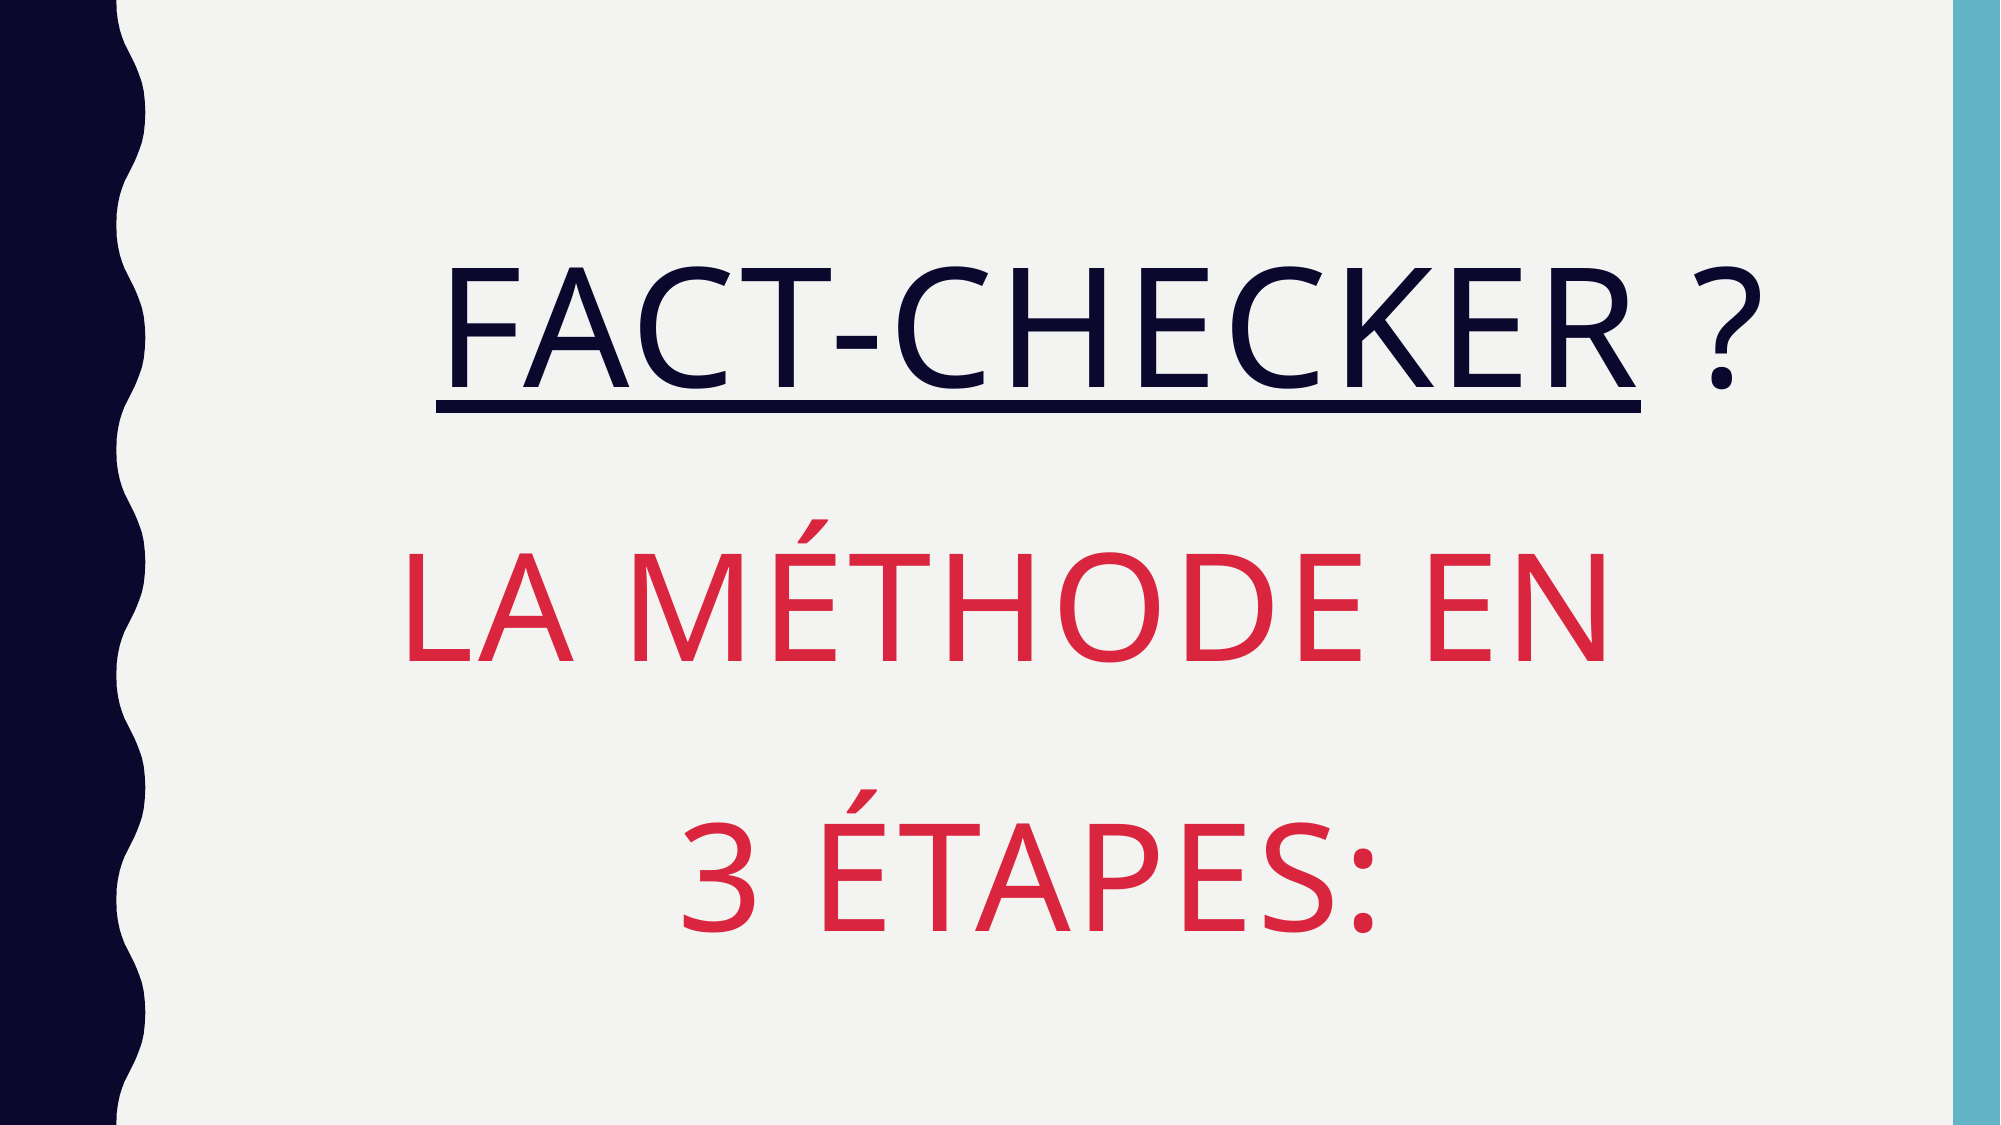

# Fact-Checker ? La méthode en 3 étapes: